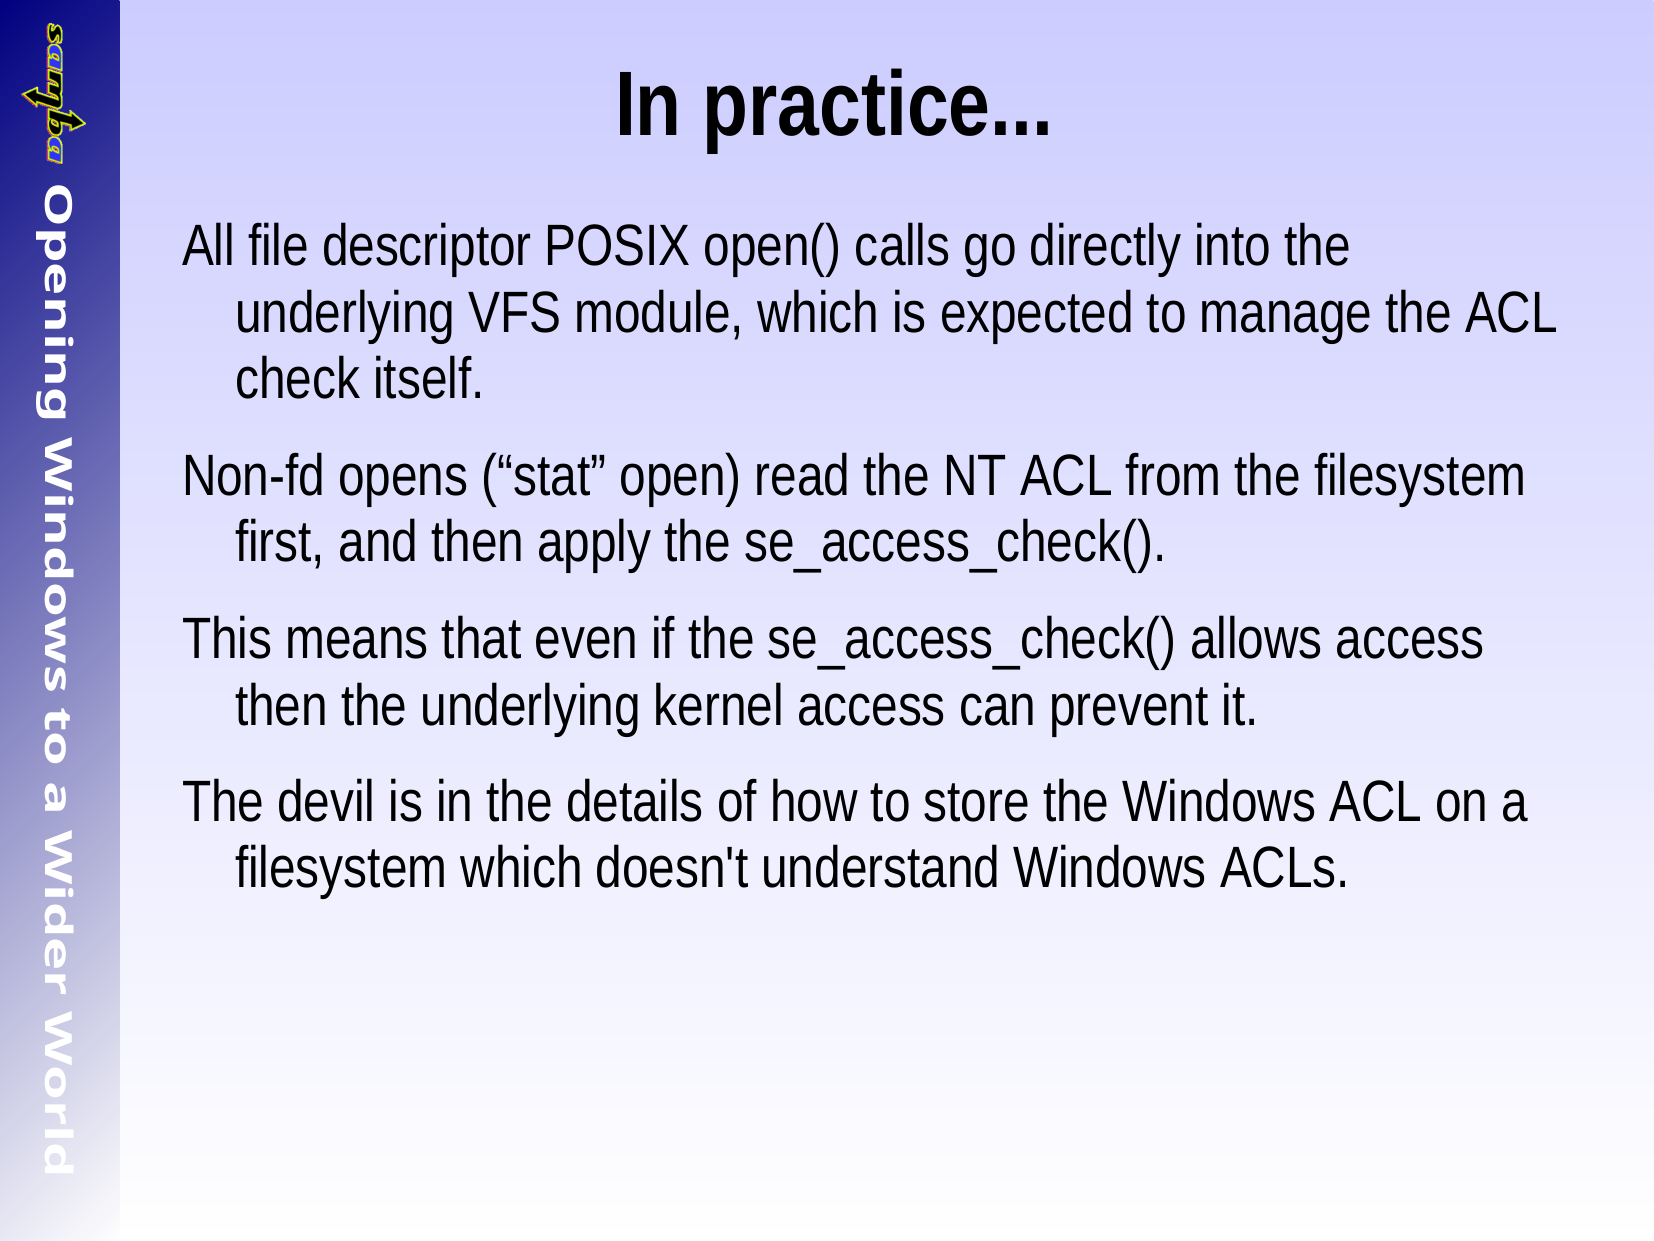

# In practice...
All file descriptor POSIX open() calls go directly into the underlying VFS module, which is expected to manage the ACL check itself.
Non-fd opens (“stat” open) read the NT ACL from the filesystem first, and then apply the se_access_check().
This means that even if the se_access_check() allows access then the underlying kernel access can prevent it.
The devil is in the details of how to store the Windows ACL on a filesystem which doesn't understand Windows ACLs.